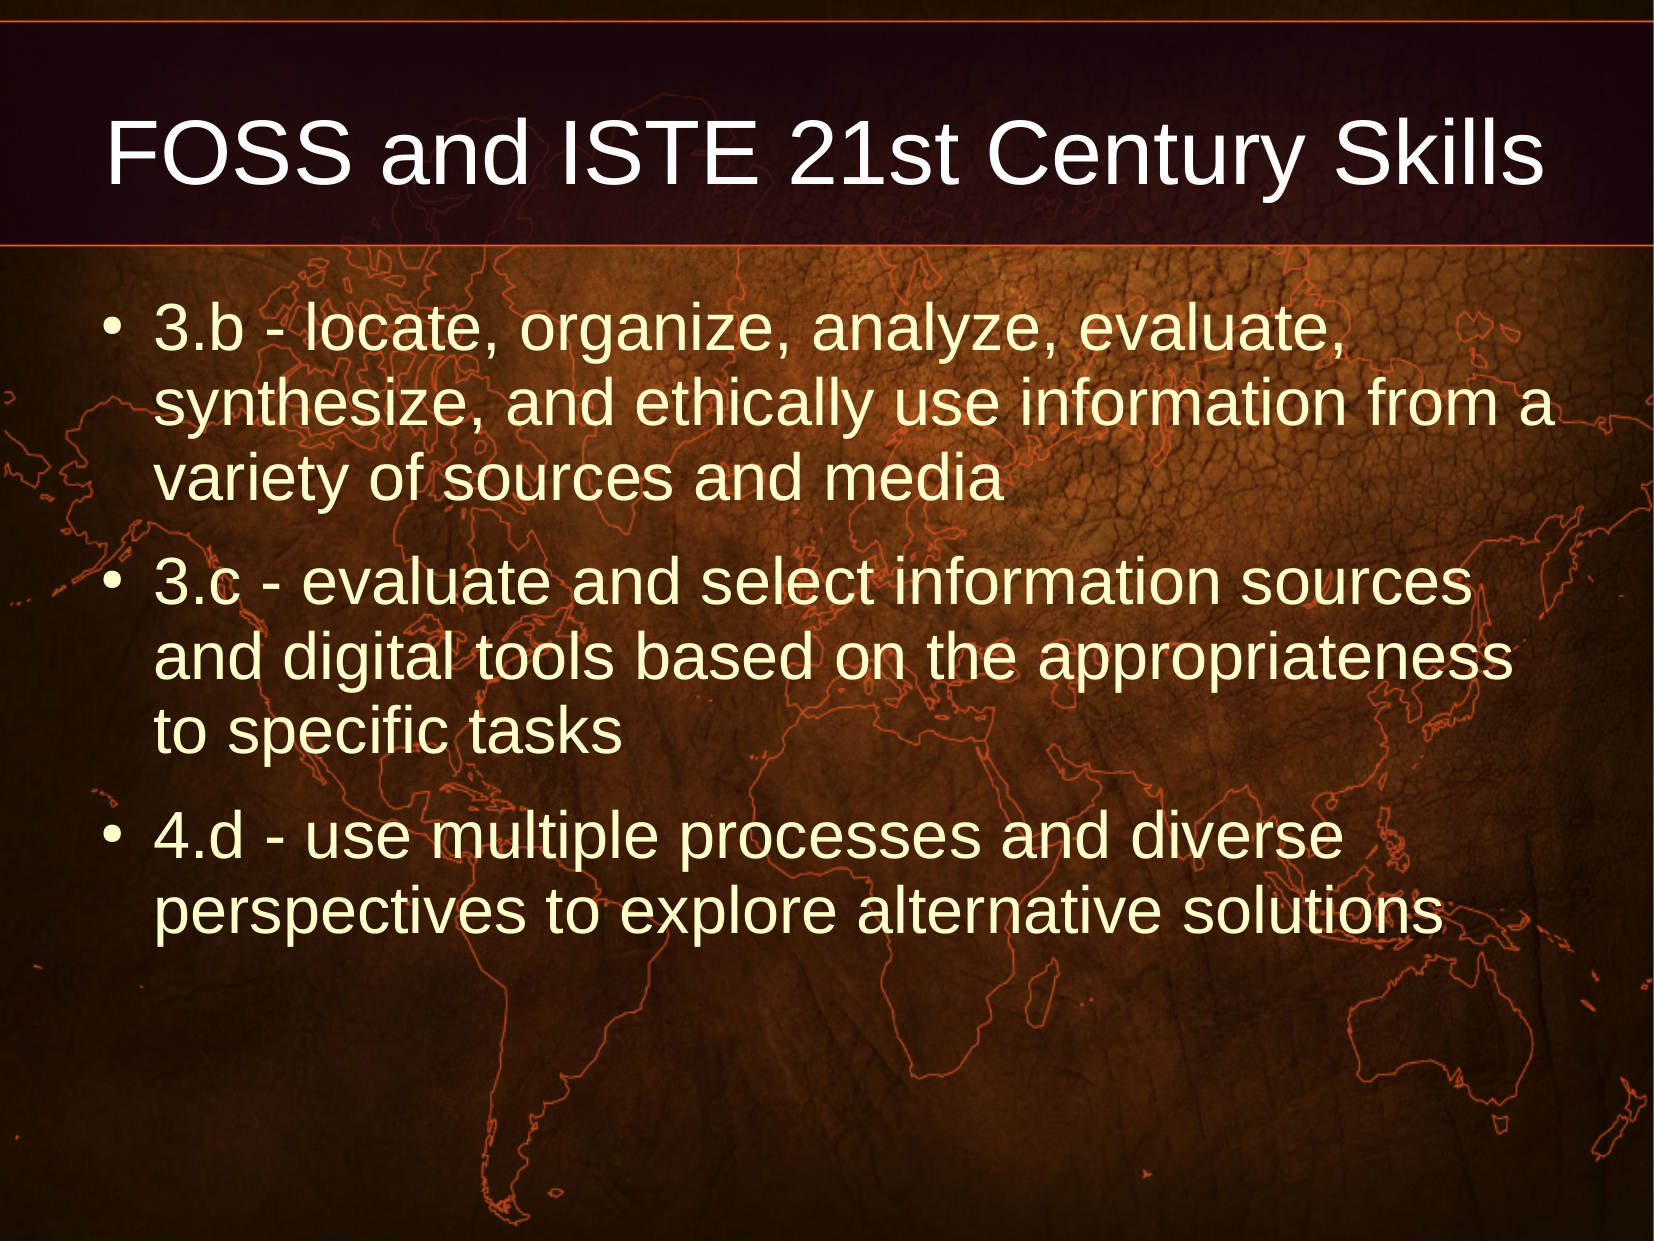

# FOSS and ISTE 21st Century Skills
3.b - locate, organize, analyze, evaluate, synthesize, and ethically use information from a variety of sources and media
3.c - evaluate and select information sources and digital tools based on the appropriateness to specific tasks
4.d - use multiple processes and diverse perspectives to explore alternative solutions